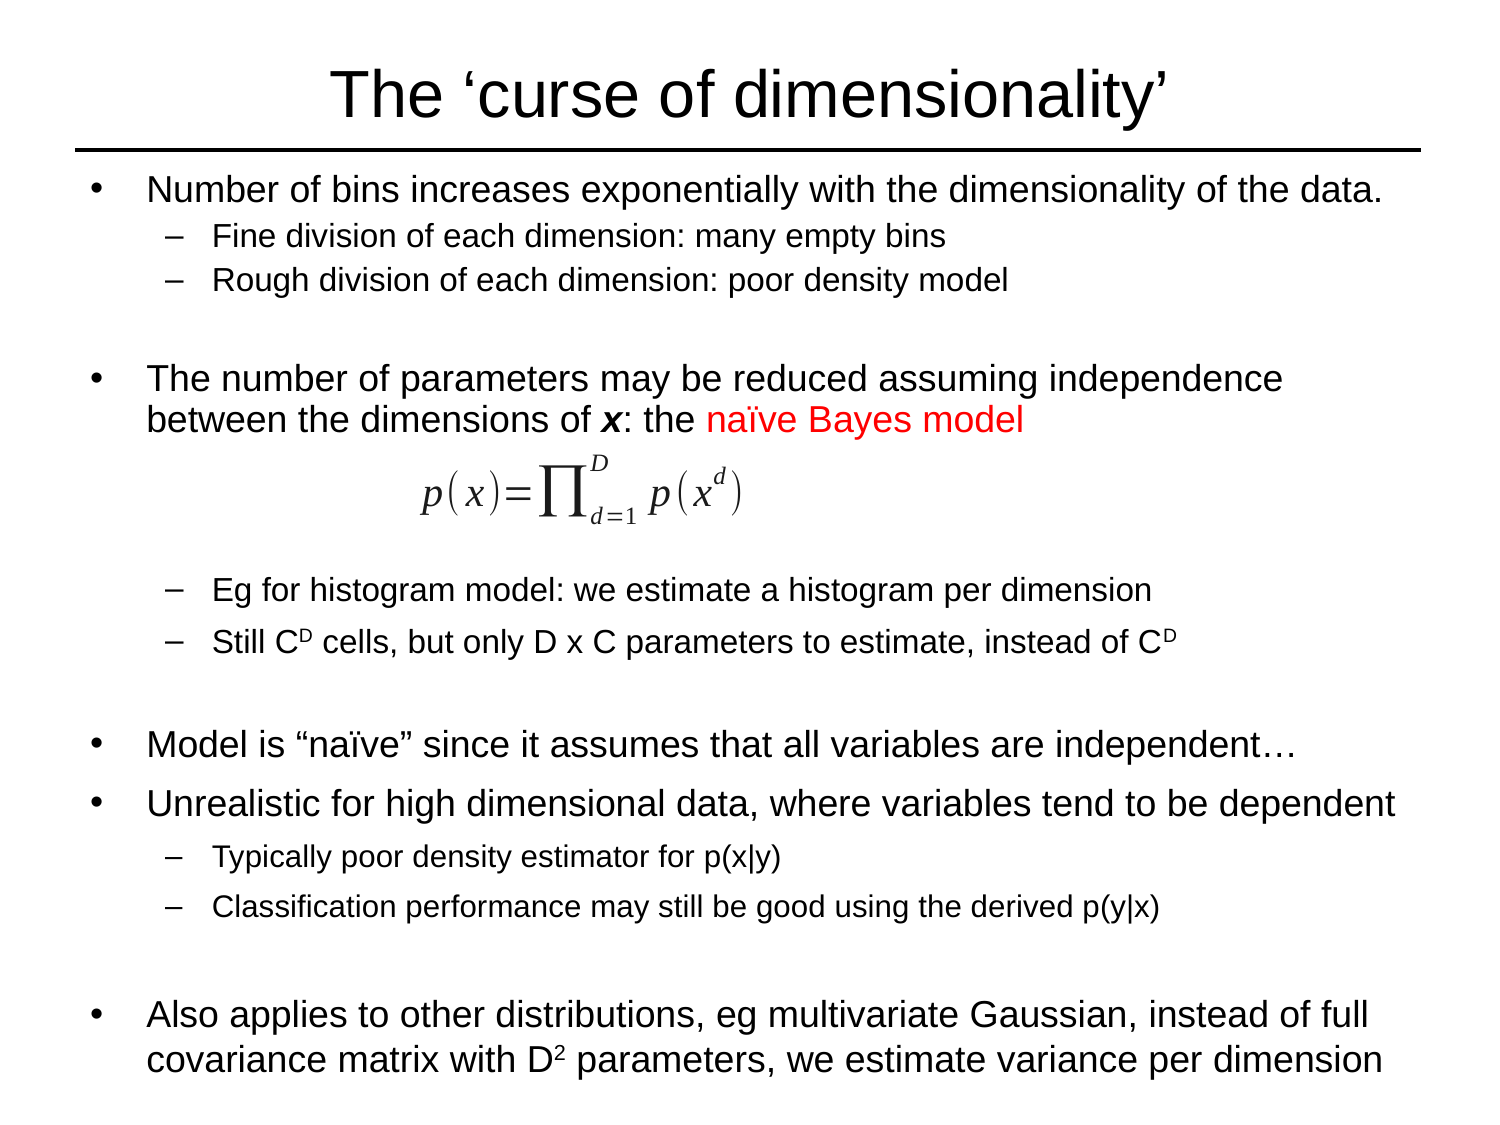

# The ‘curse of dimensionality’
Number of bins increases exponentially with the dimensionality of the data.
Fine division of each dimension: many empty bins
Rough division of each dimension: poor density model
The number of parameters may be reduced assuming independence between the dimensions of x: the naïve Bayes model
Eg for histogram model: we estimate a histogram per dimension
Still CD cells, but only D x C parameters to estimate, instead of CD
Model is “naïve” since it assumes that all variables are independent…
Unrealistic for high dimensional data, where variables tend to be dependent
Typically poor density estimator for p(x|y)
Classification performance may still be good using the derived p(y|x)
Also applies to other distributions, eg multivariate Gaussian, instead of full covariance matrix with D2 parameters, we estimate variance per dimension